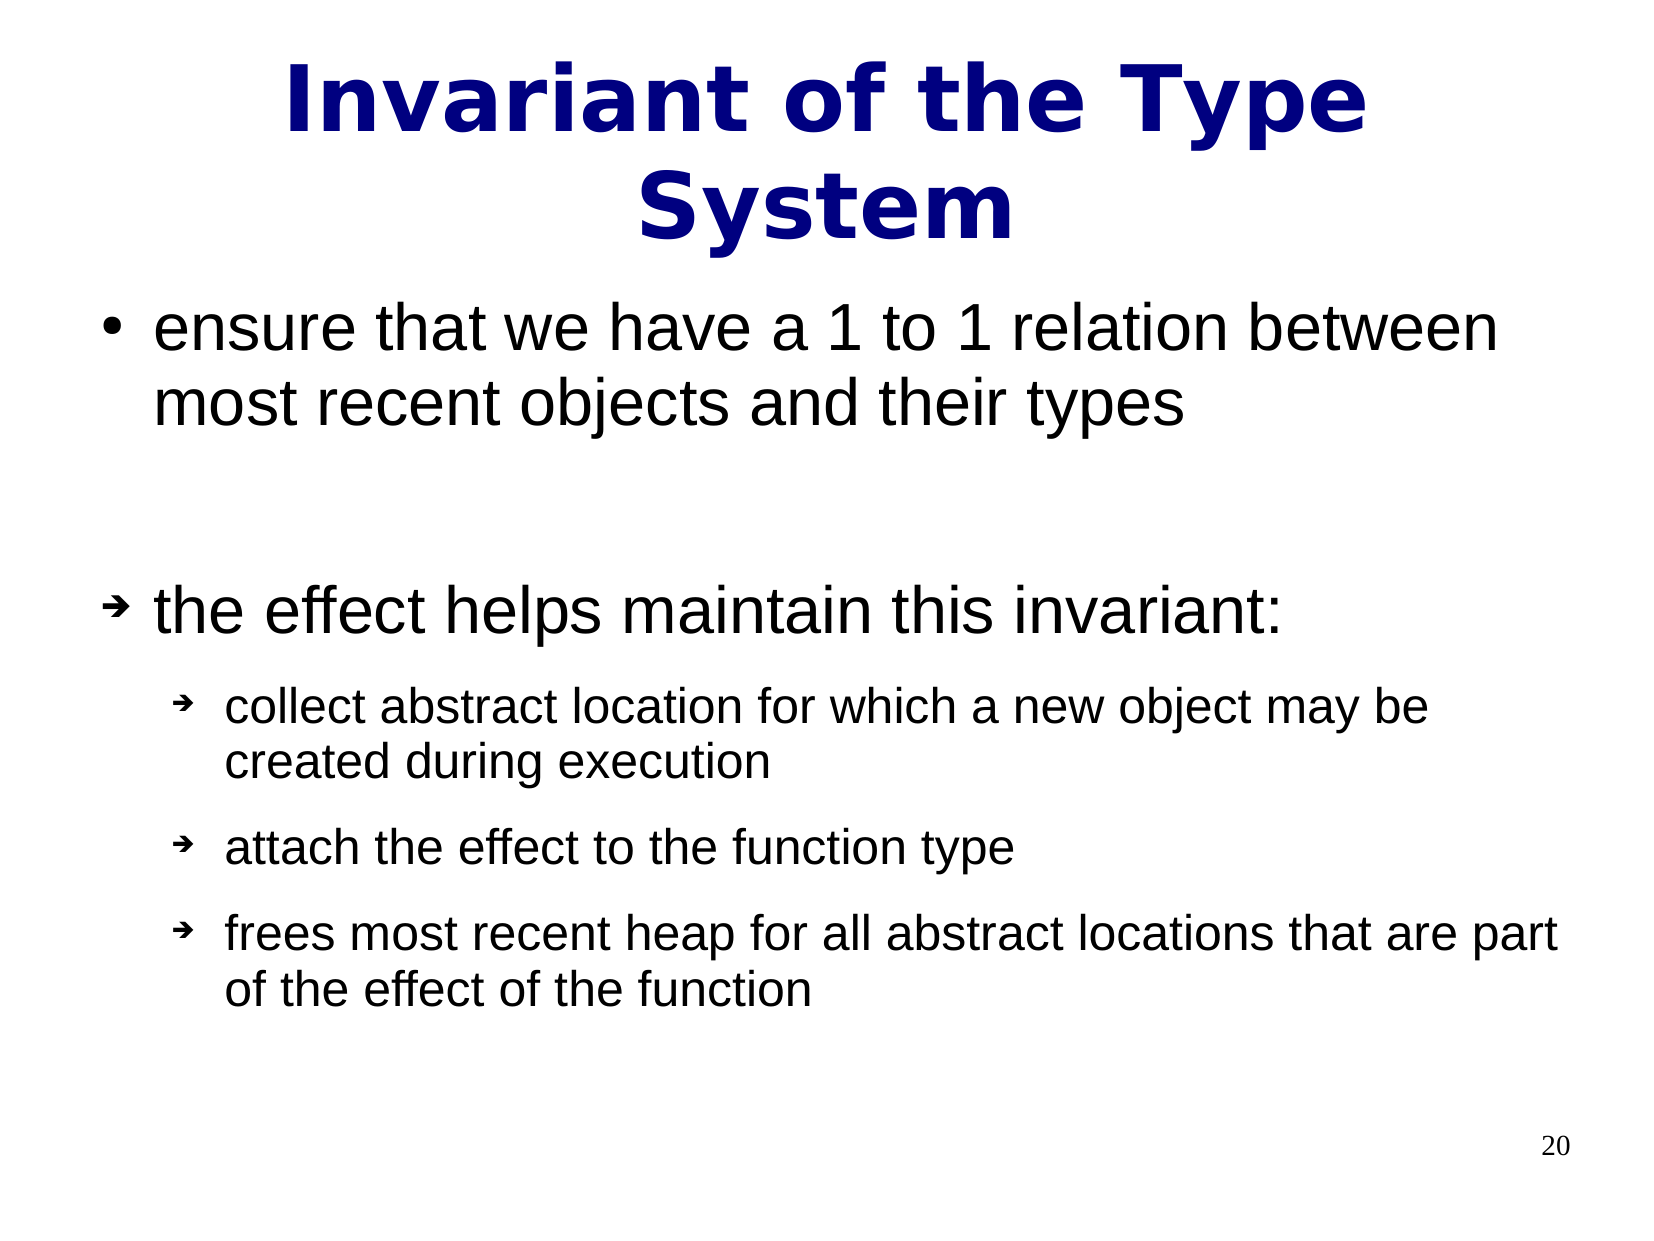

# Invariant of the Type System
ensure that we have a 1 to 1 relation between most recent objects and their types
the effect helps maintain this invariant:
collect abstract location for which a new object may be created during execution
attach the effect to the function type
frees most recent heap for all abstract locations that are part of the effect of the function
20